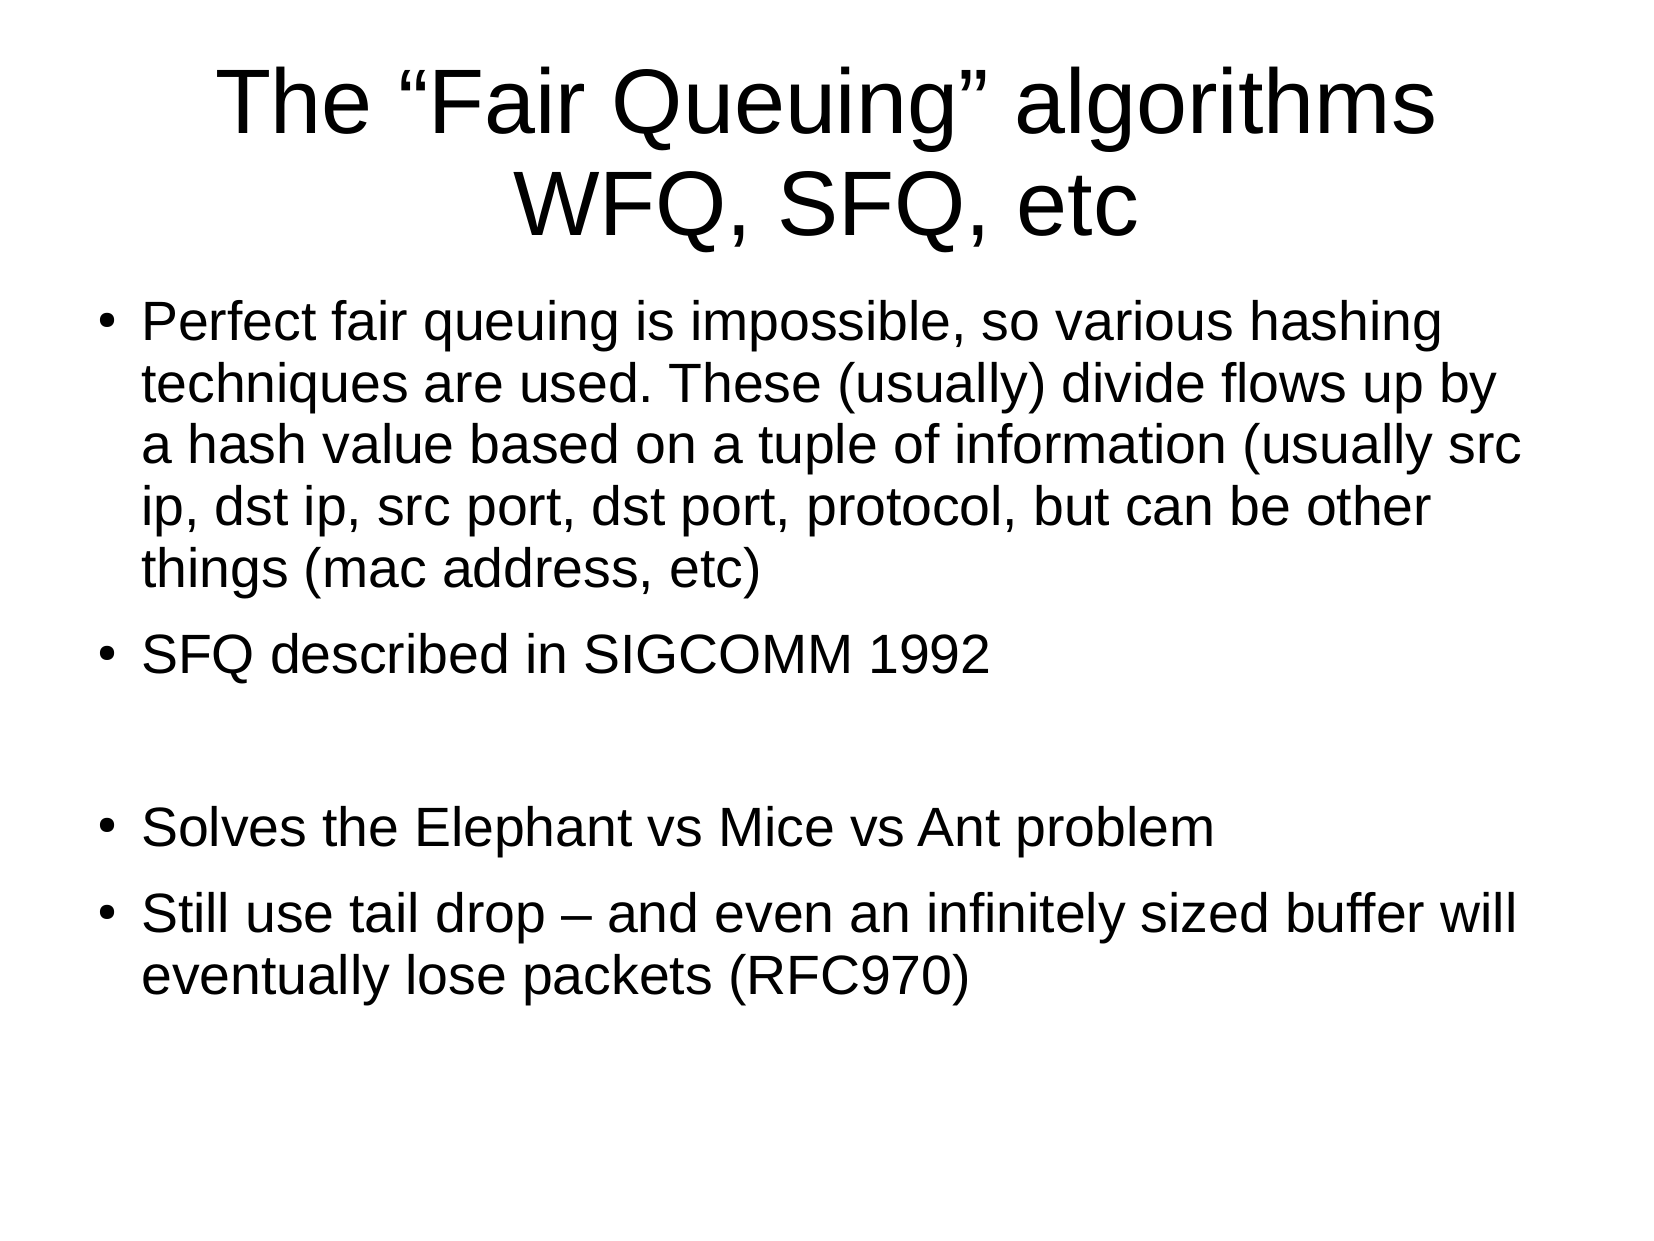

# The “Fair Queuing” algorithms WFQ, SFQ, etc
Perfect fair queuing is impossible, so various hashing techniques are used. These (usually) divide flows up by a hash value based on a tuple of information (usually src ip, dst ip, src port, dst port, protocol, but can be other things (mac address, etc)
SFQ described in SIGCOMM 1992
Solves the Elephant vs Mice vs Ant problem
Still use tail drop – and even an infinitely sized buffer will eventually lose packets (RFC970)